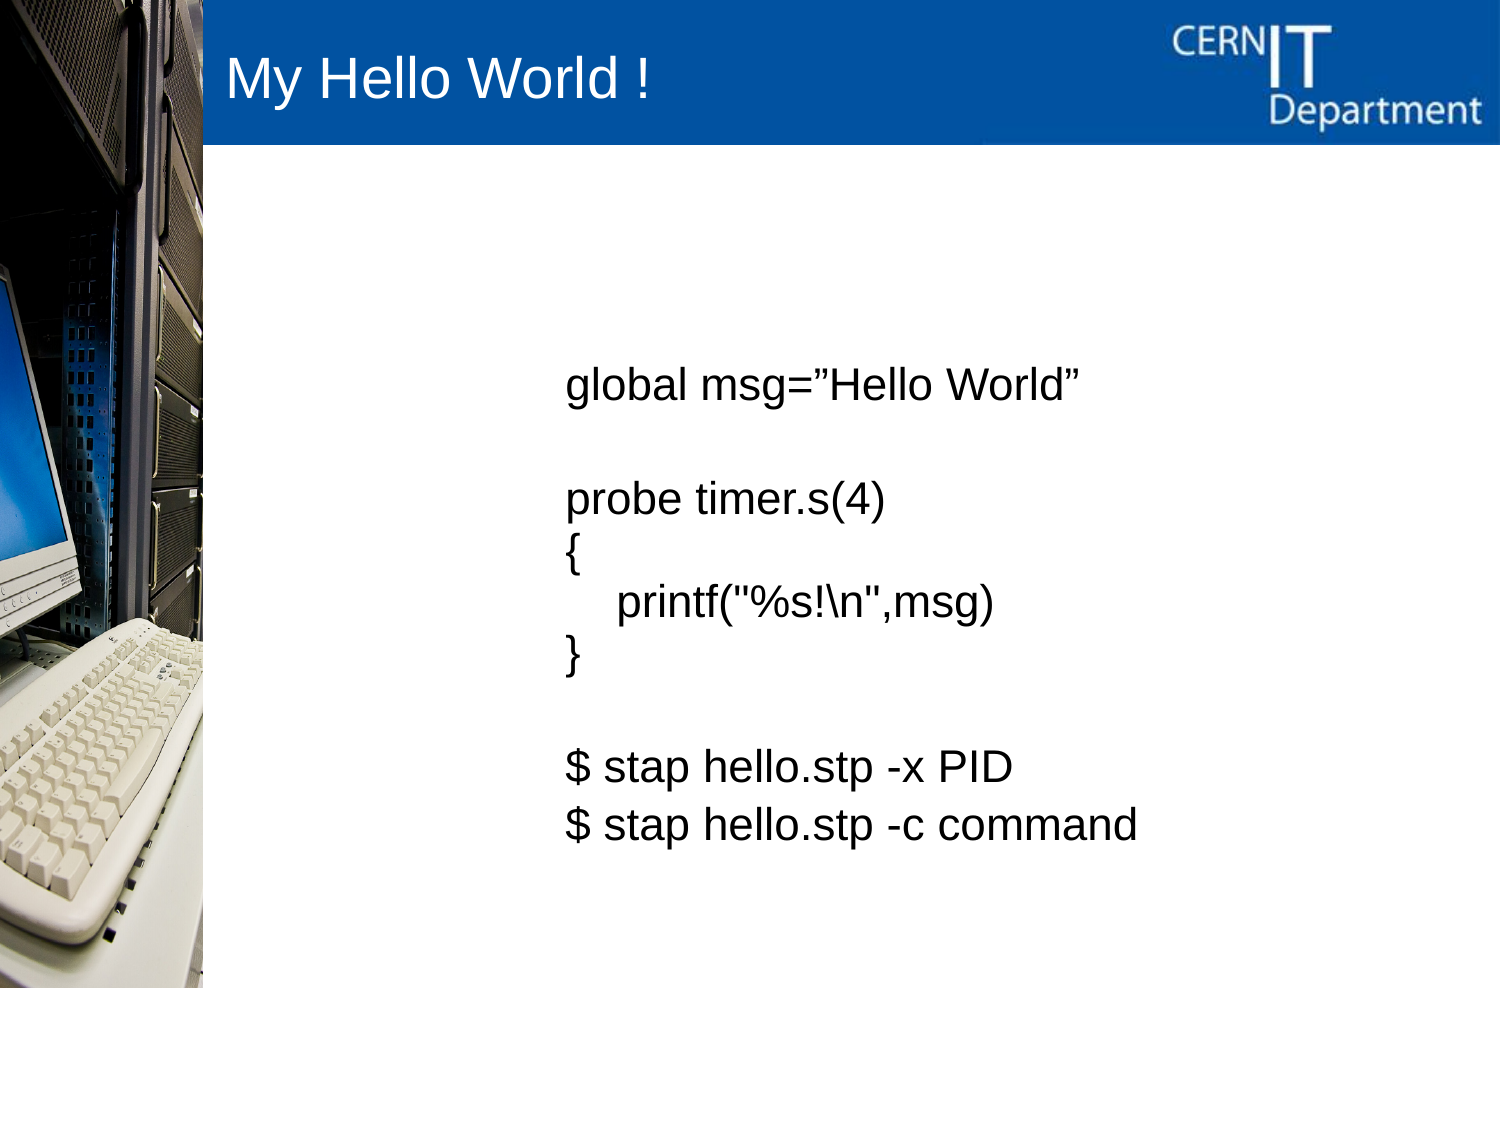

# My Hello World !
global msg=”Hello World”
probe timer.s(4)
{
 printf("%s!\n",msg)
}
$ stap hello.stp -x PID
$ stap hello.stp -c command